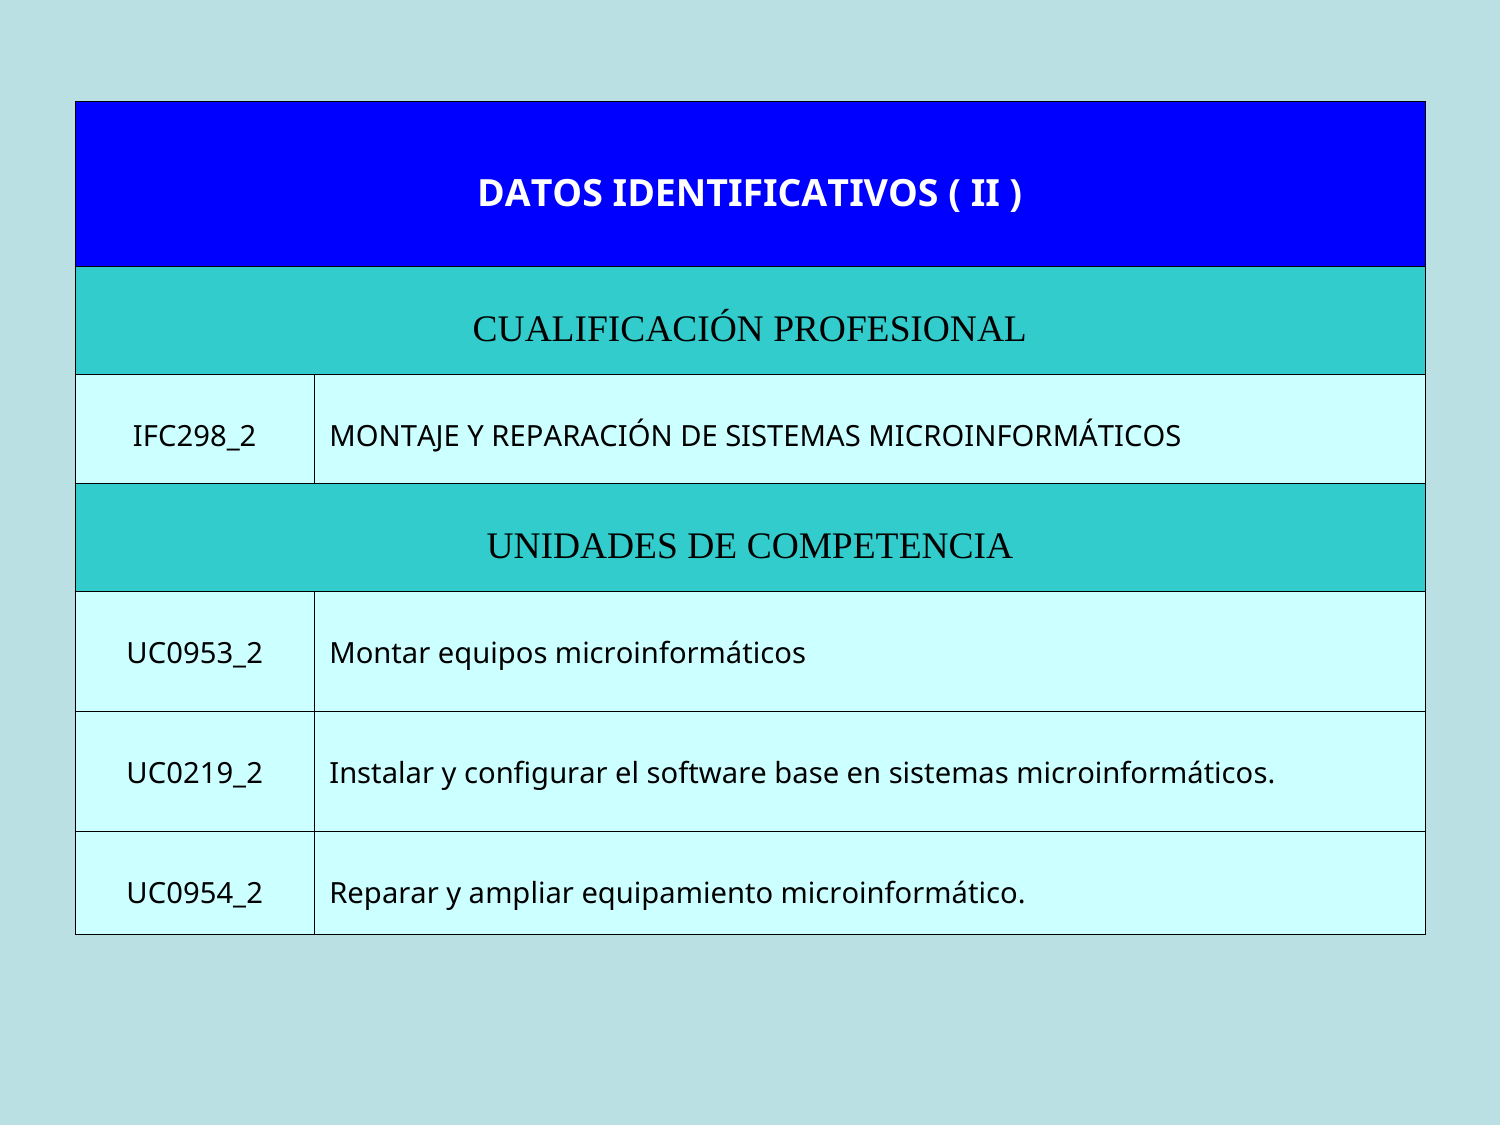

| DATOS IDENTIFICATIVOS ( II ) | |
| --- | --- |
| CUALIFICACIÓN PROFESIONAL | |
| IFC298\_2 | MONTAJE Y REPARACIÓN DE SISTEMAS MICROINFORMÁTICOS |
| UNIDADES DE COMPETENCIA | |
| UC0953\_2 | Montar equipos microinformáticos |
| UC0219\_2 | Instalar y configurar el software base en sistemas microinformáticos. |
| UC0954\_2 | Reparar y ampliar equipamiento microinformático. |